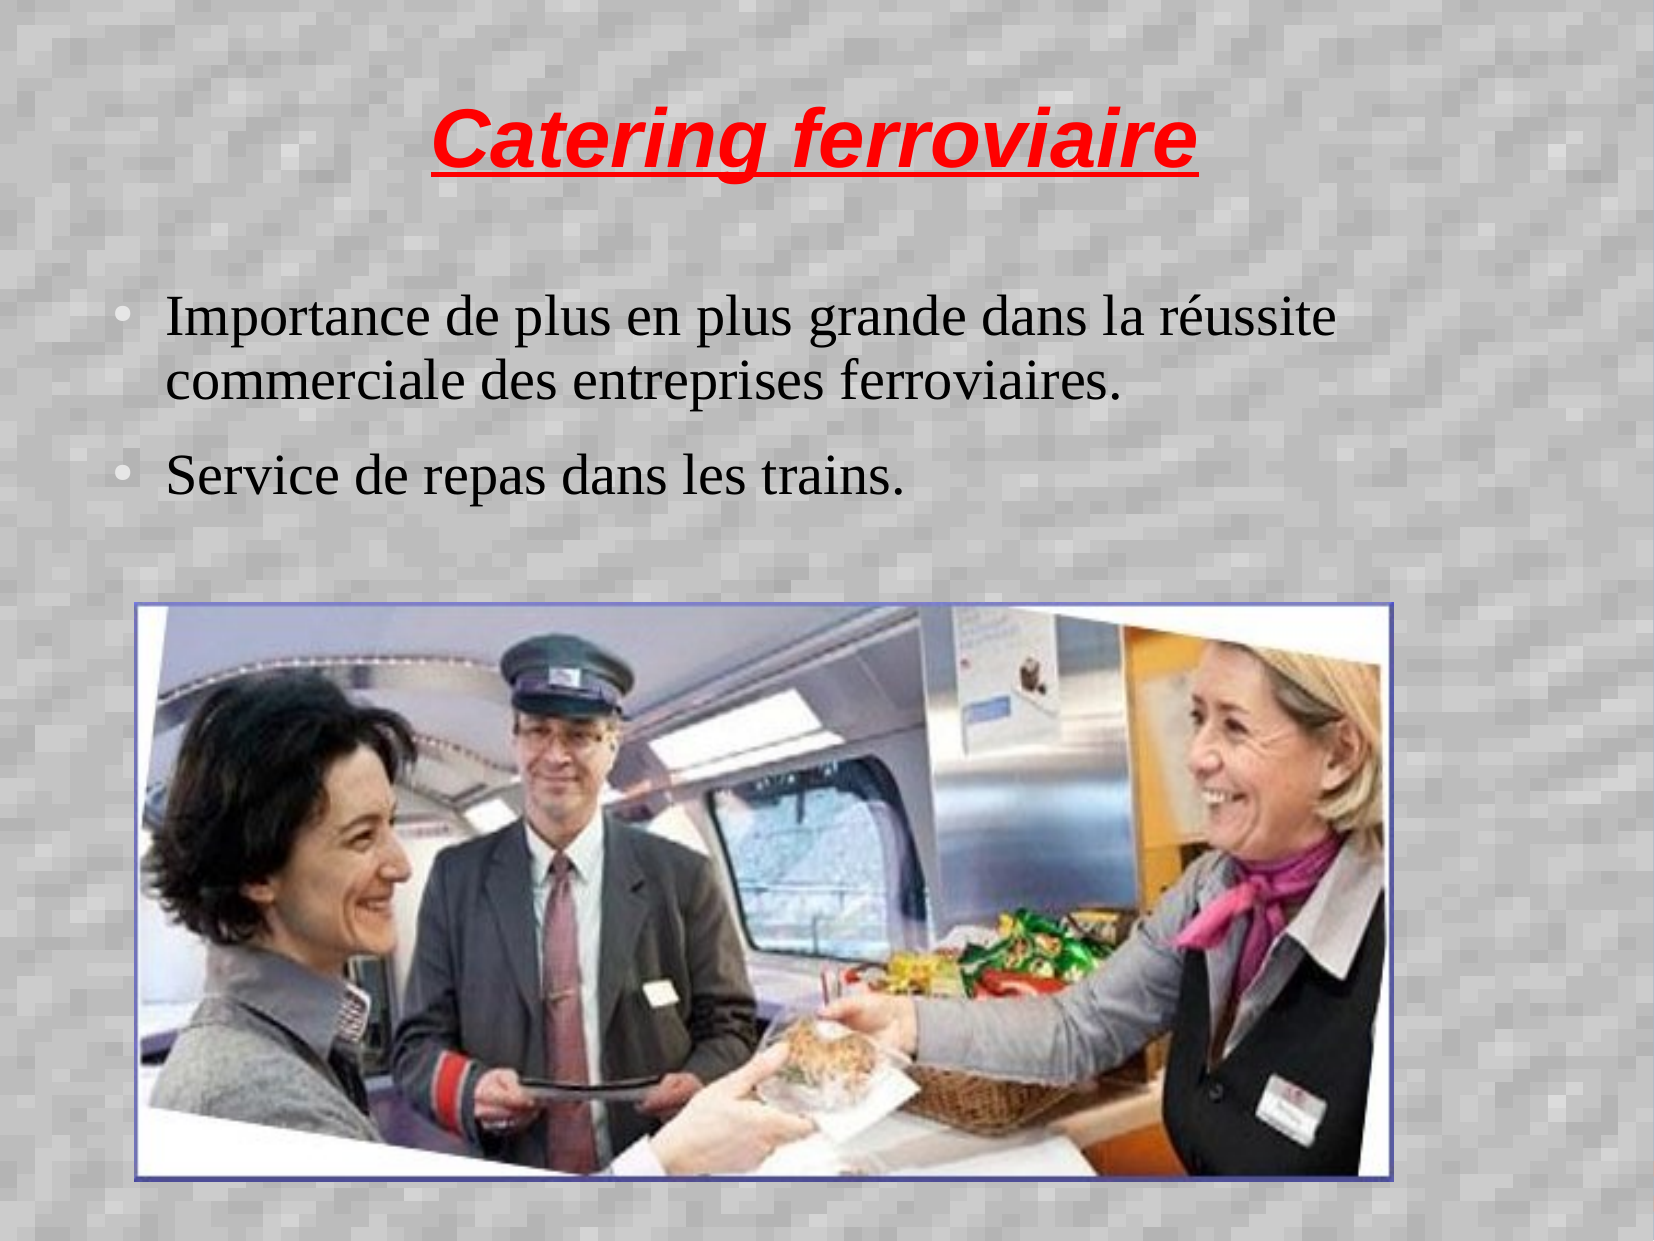

# Catering ferroviaire
Importance de plus en plus grande dans la réussite commerciale des entreprises ferroviaires.
Service de repas dans les trains.